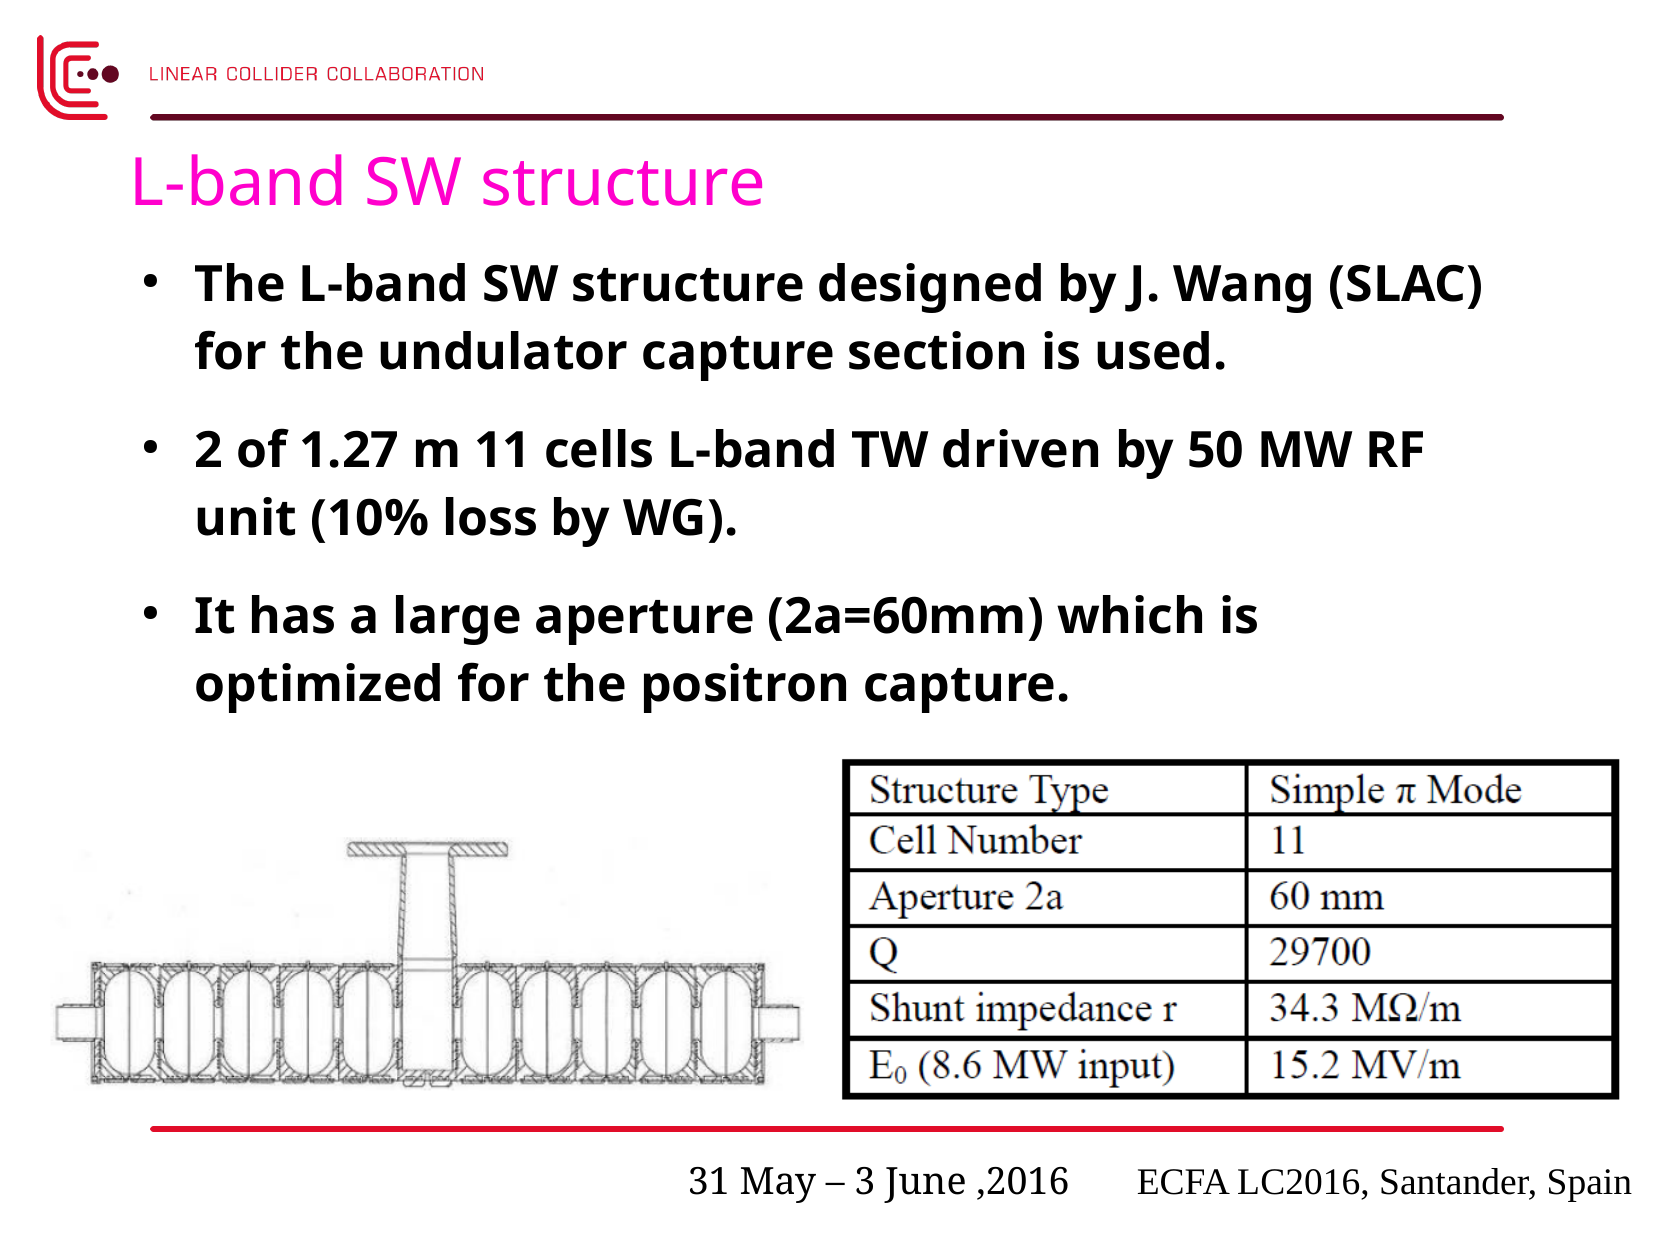

# L-band SW structure
The L-band SW structure designed by J. Wang (SLAC) for the undulator capture section is used.
2 of 1.27 m 11 cells L-band TW driven by 50 MW RF unit (10% loss by WG).
It has a large aperture (2a=60mm) which is optimized for the positron capture.